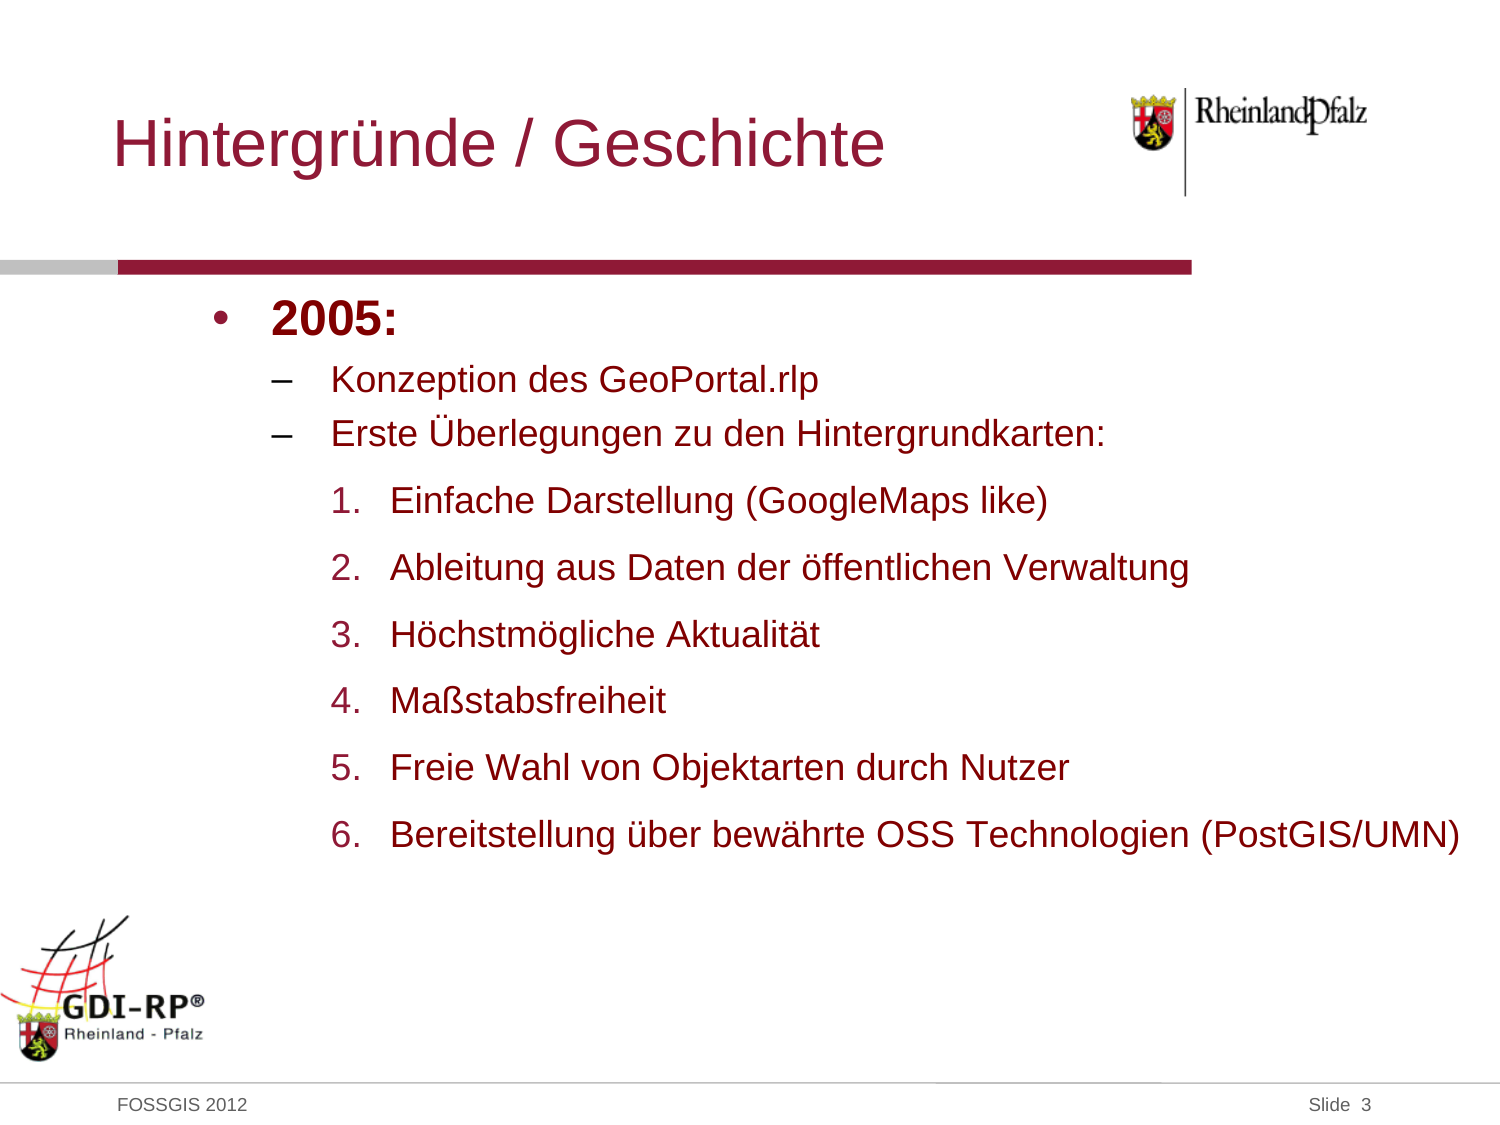

# Hintergründe / Geschichte
2005:
Konzeption des GeoPortal.rlp
Erste Überlegungen zu den Hintergrundkarten:
Einfache Darstellung (GoogleMaps like)
Ableitung aus Daten der öffentlichen Verwaltung
Höchstmögliche Aktualität
Maßstabsfreiheit
Freie Wahl von Objektarten durch Nutzer
Bereitstellung über bewährte OSS Technologien (PostGIS/UMN)